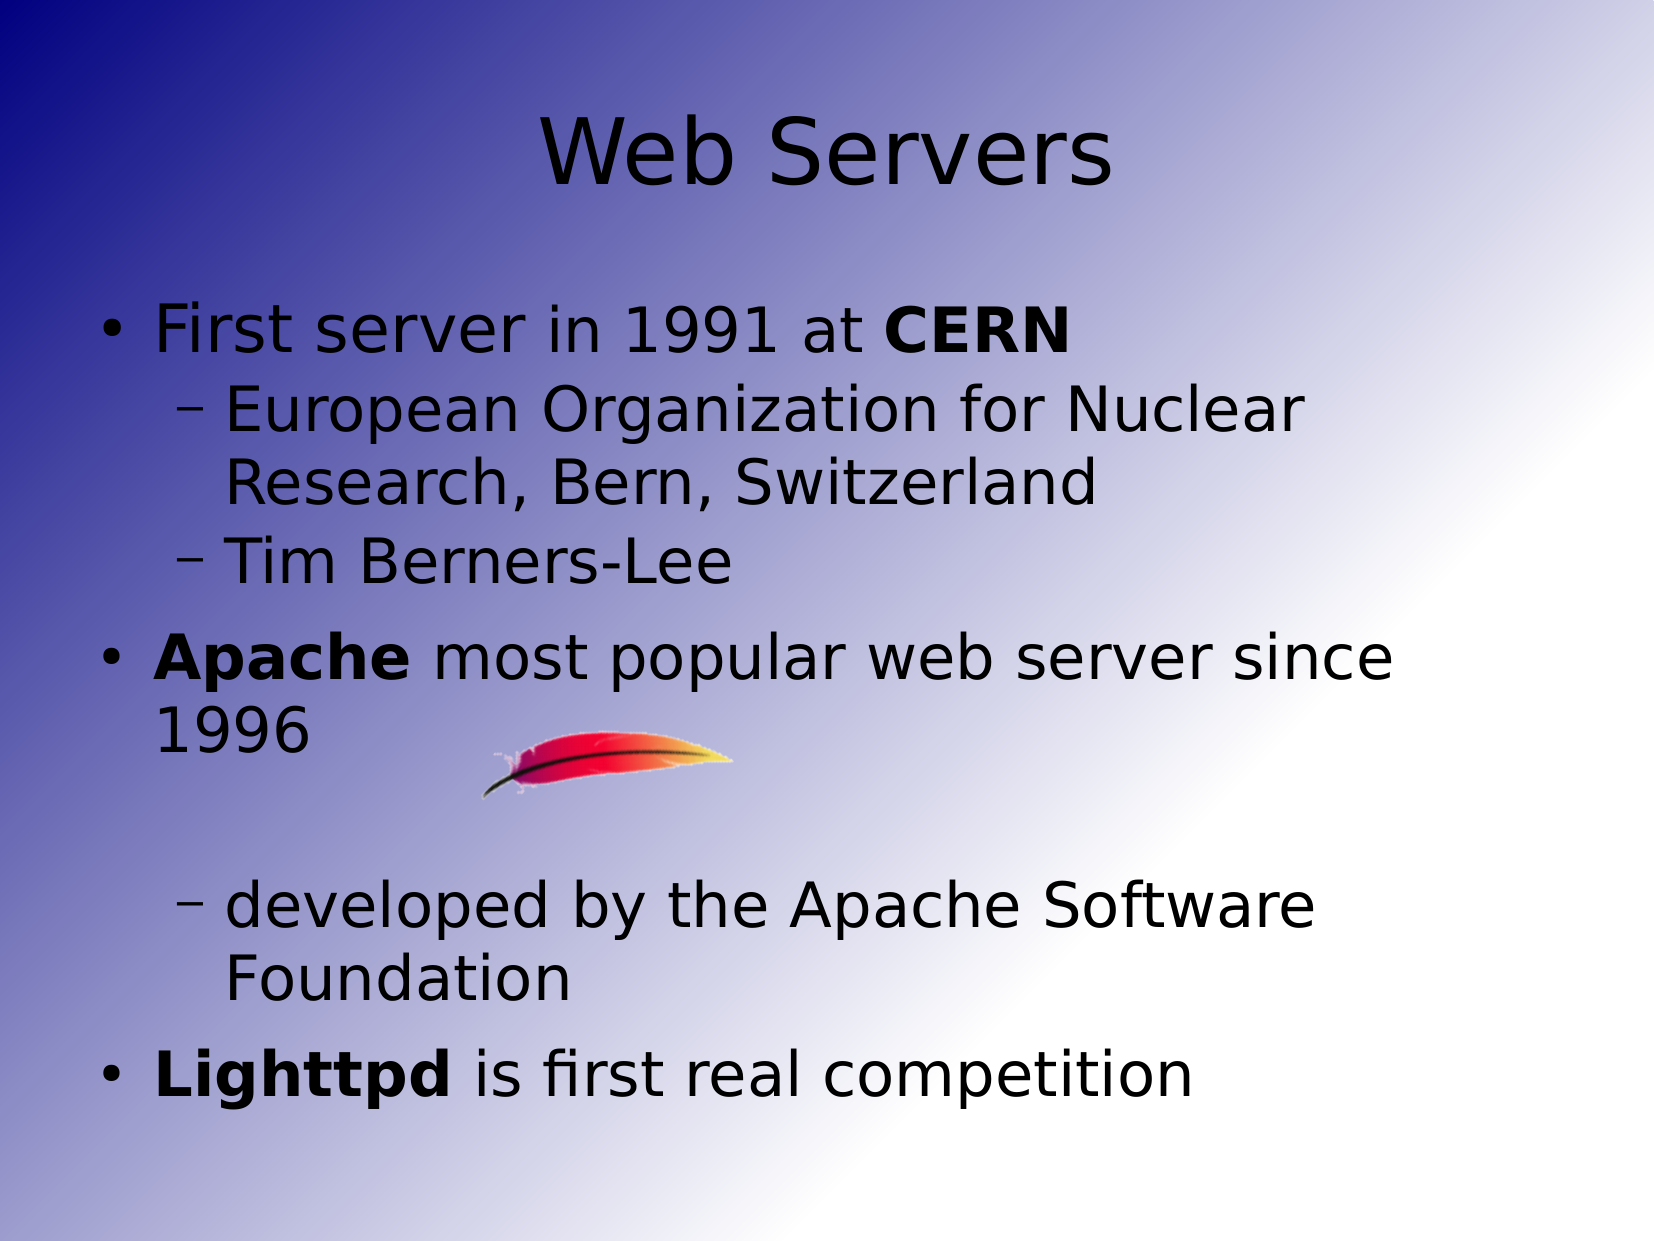

# Web Servers
First server in 1991 at CERN
European Organization for Nuclear Research, Bern, Switzerland
Tim Berners-Lee
Apache most popular web server since 1996
developed by the Apache Software Foundation
Lighttpd is first real competition